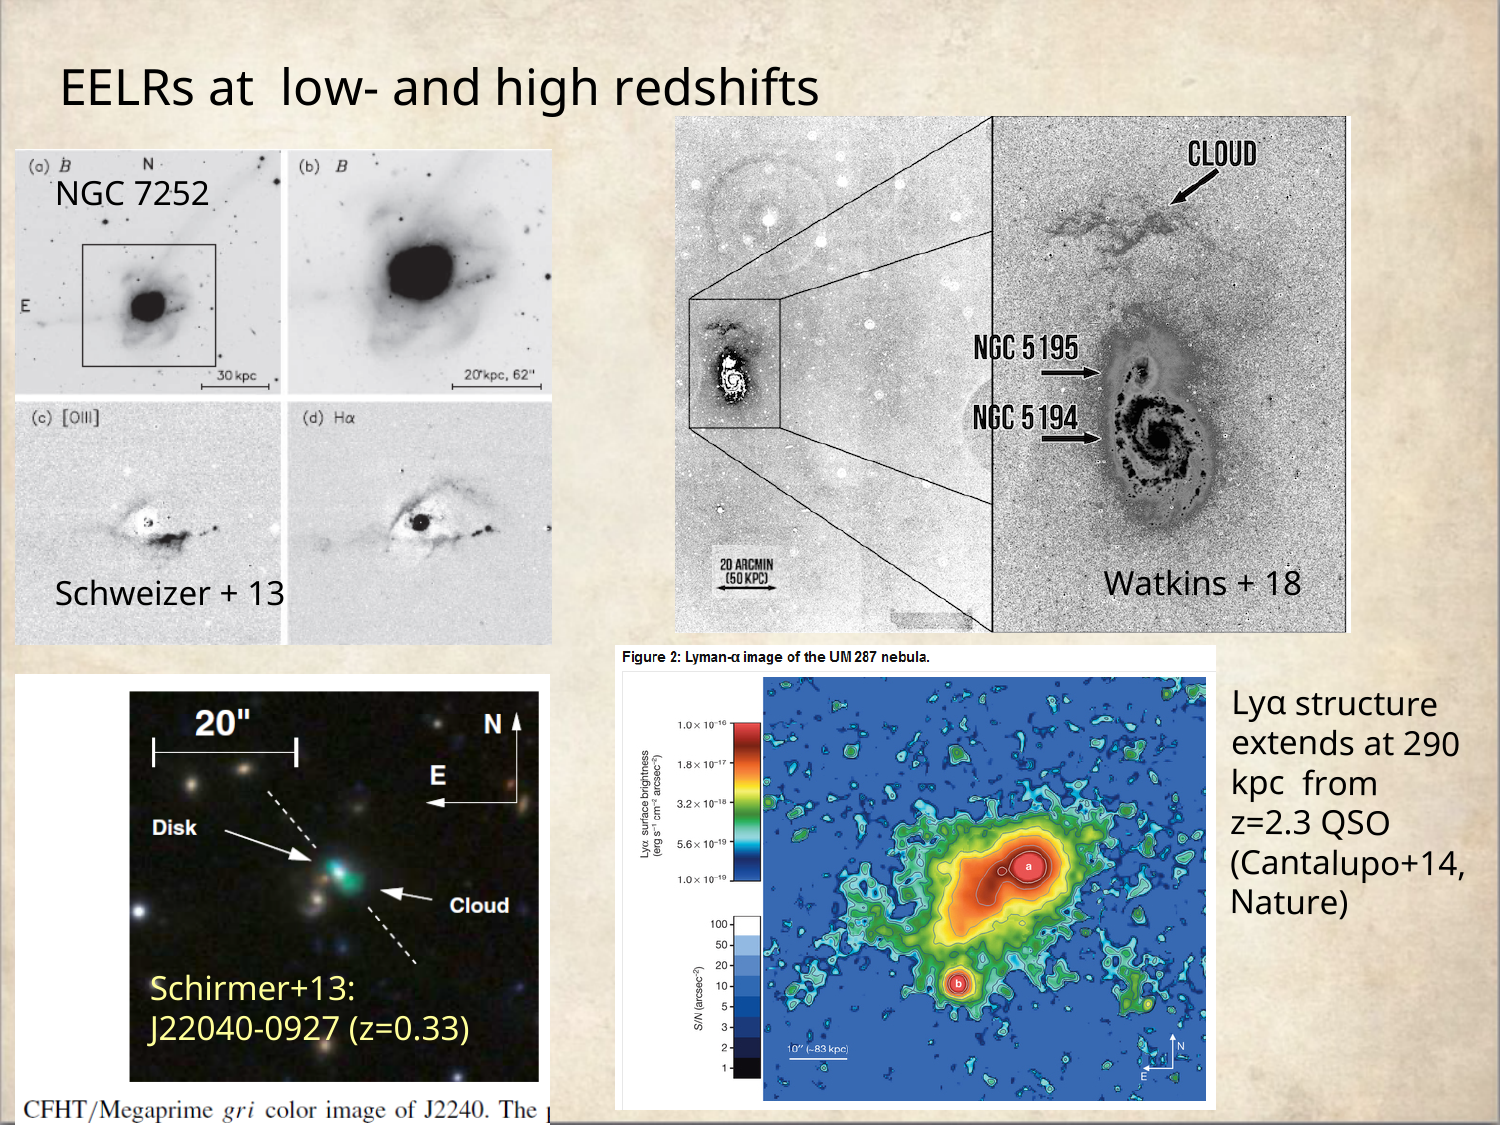

# EELRs at low- and high redshifts
NGC 7252
Schweizer + 13
 Watkins + 18
Lyα structure extends at 290 kpc from
z=2.3 QSO
(Cantalupo+14, Nature)
Schirmer+13:
J22040-0927 (z=0.33)